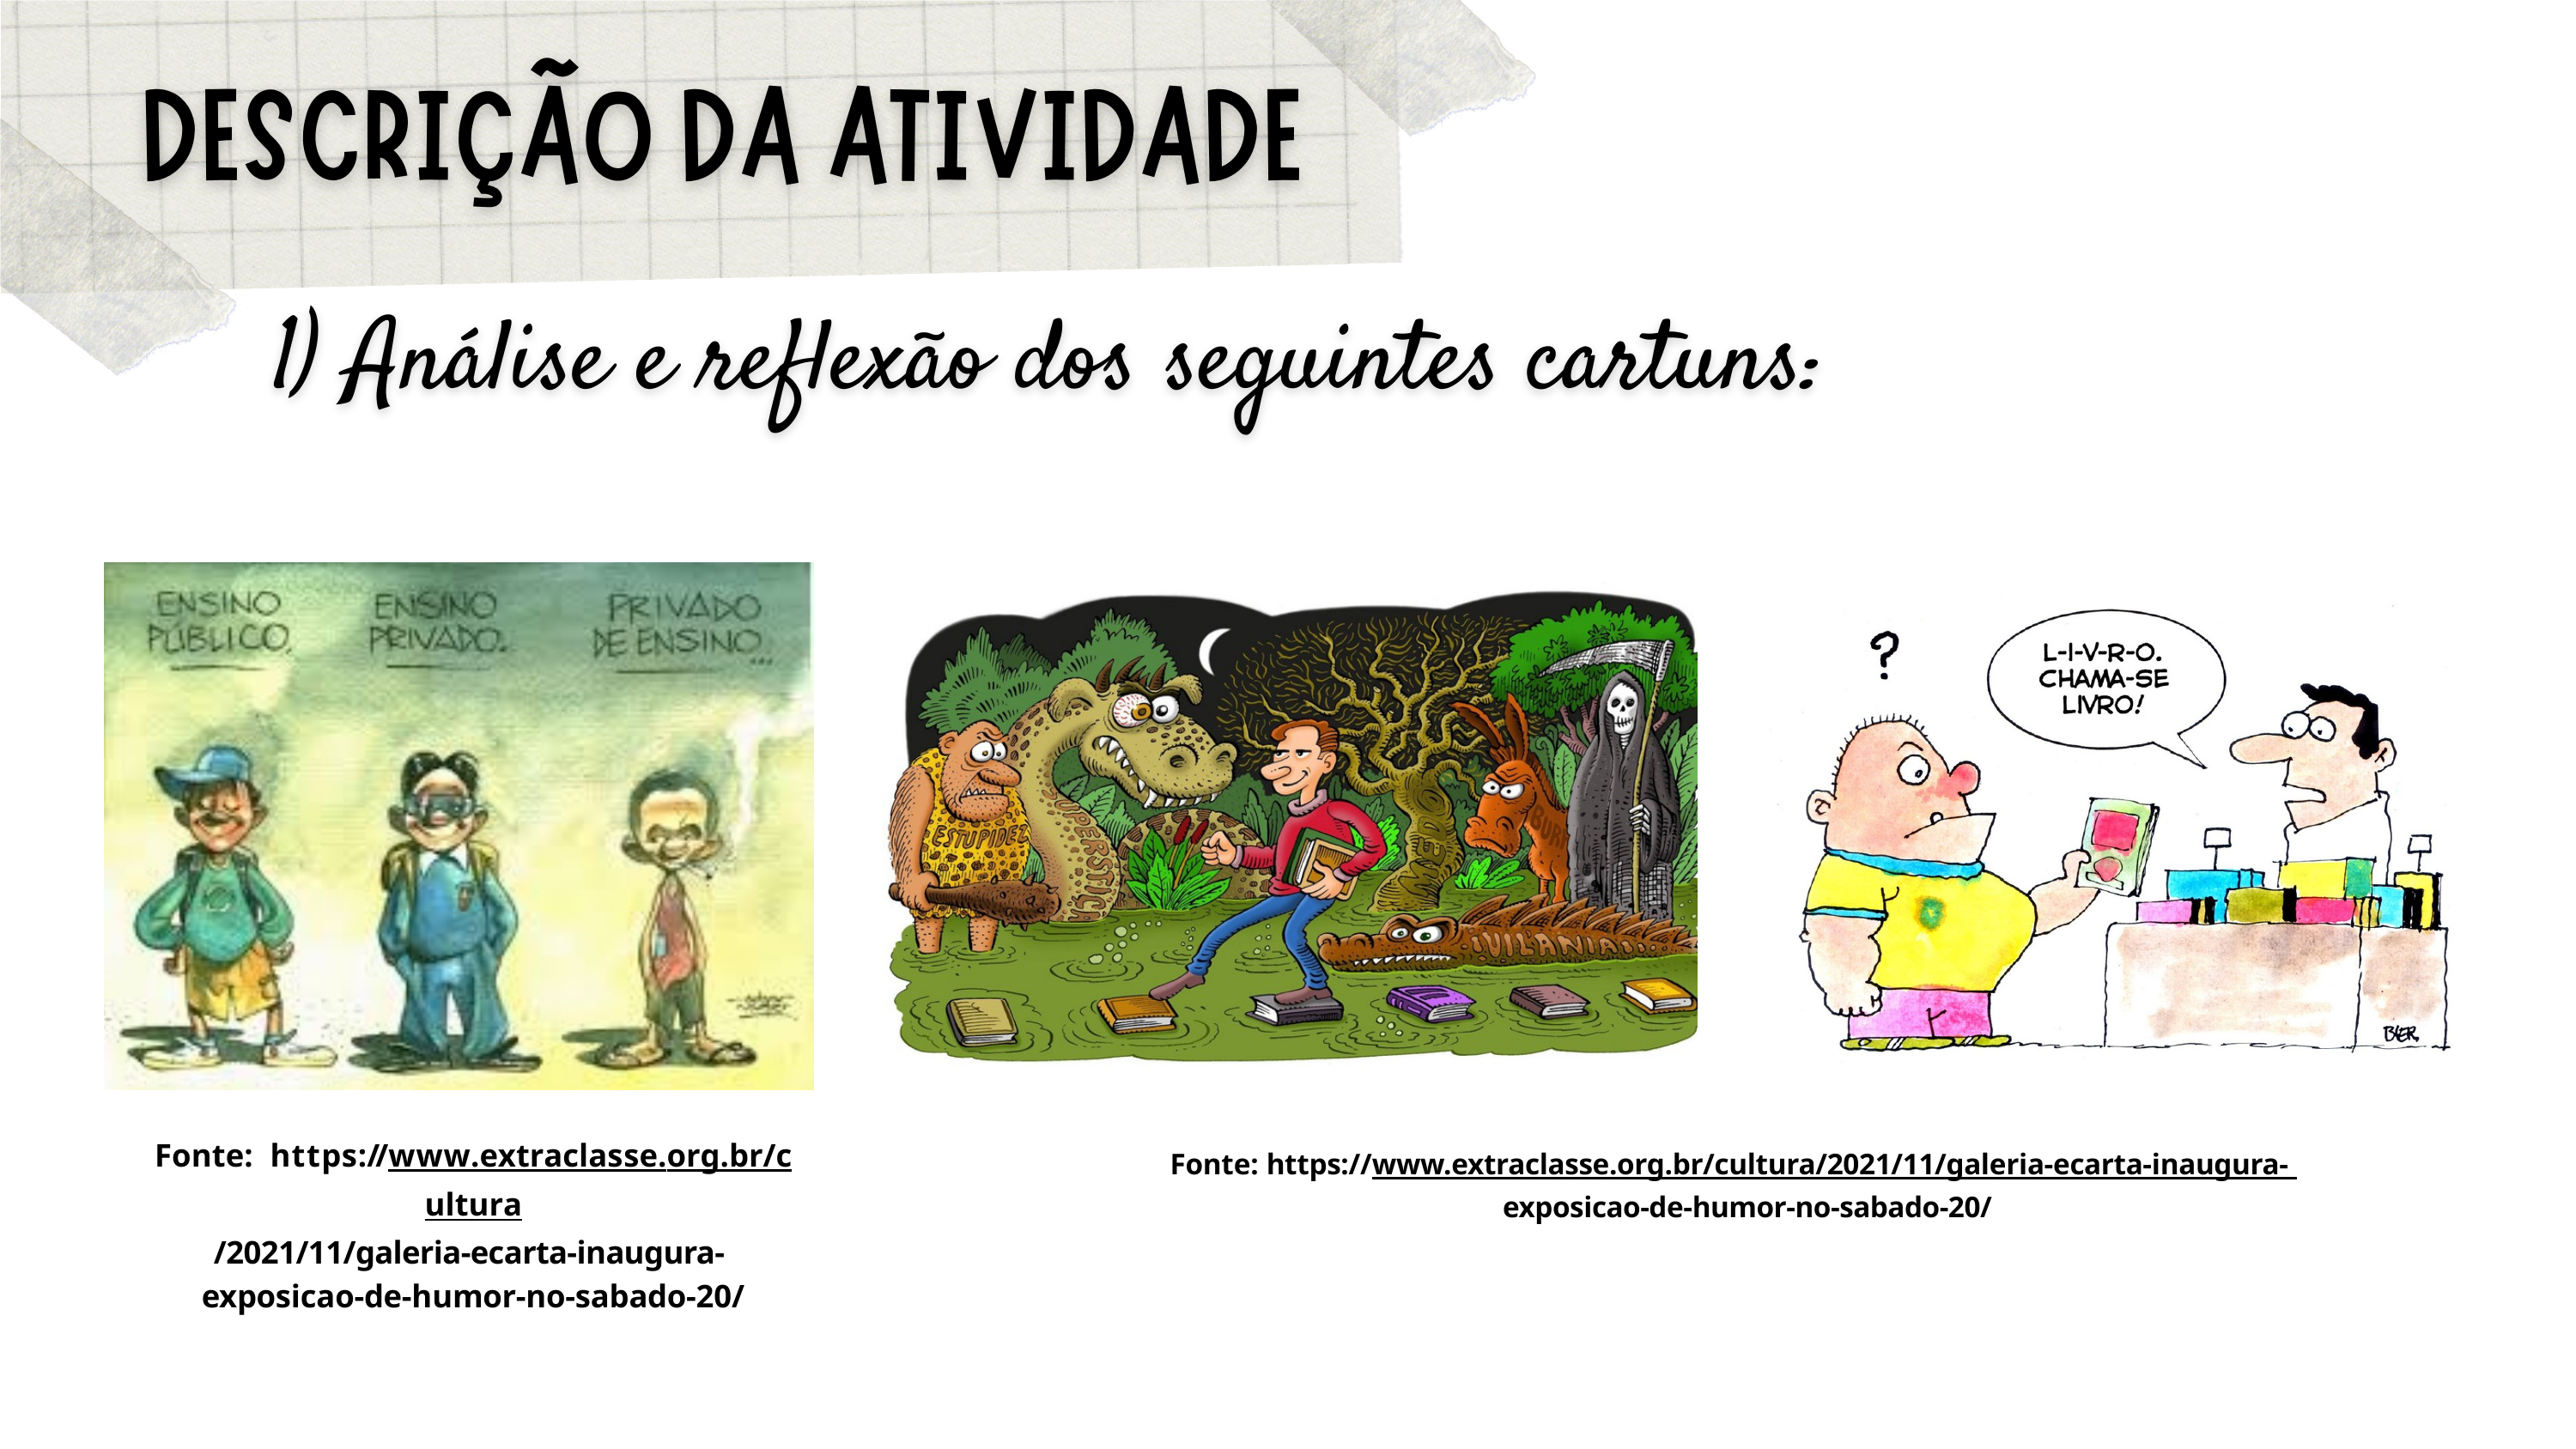

Fonte: https://www.extraclasse.org.br/cultura
/2021/11/galeria-ecarta-inaugura- exposicao-de-humor-no-sabado-20/
Fonte: https://www.extraclasse.org.br/cultura/2021/11/galeria-ecarta-inaugura- exposicao-de-humor-no-sabado-20/